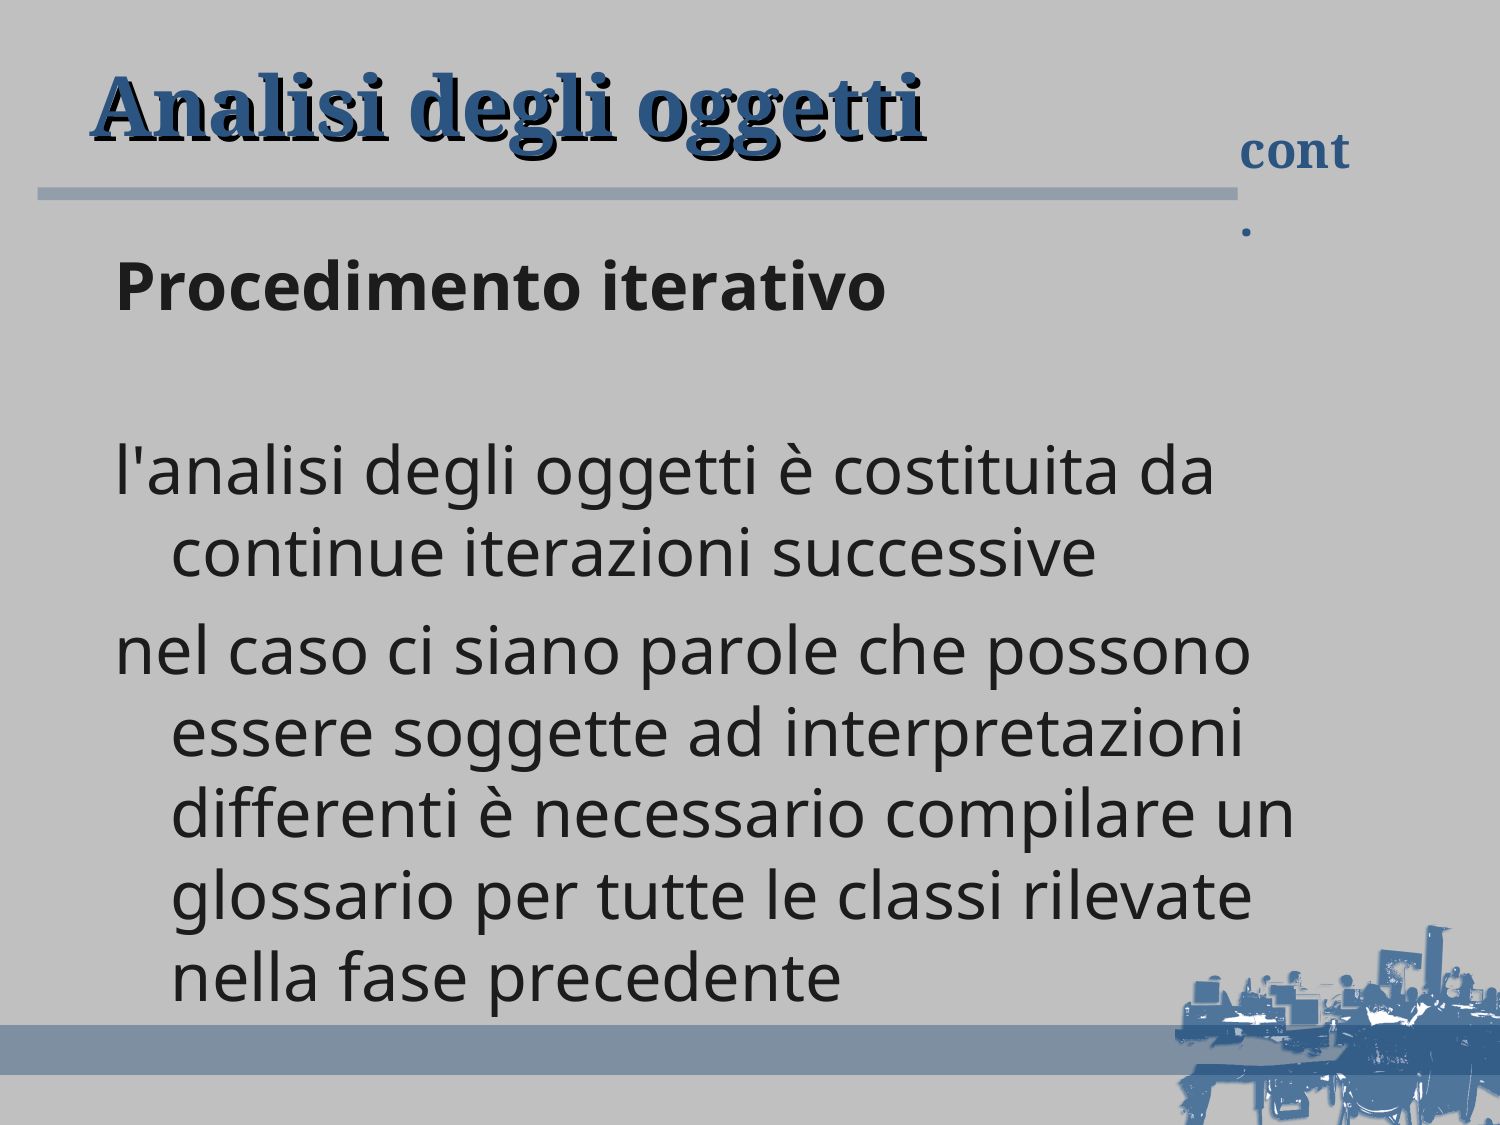

# Analisi degli oggetti
cont.
Procedimento iterativo
l'analisi degli oggetti è costituita da continue iterazioni successive
nel caso ci siano parole che possono essere soggette ad interpretazioni differenti è necessario compilare un glossario per tutte le classi rilevate nella fase precedente